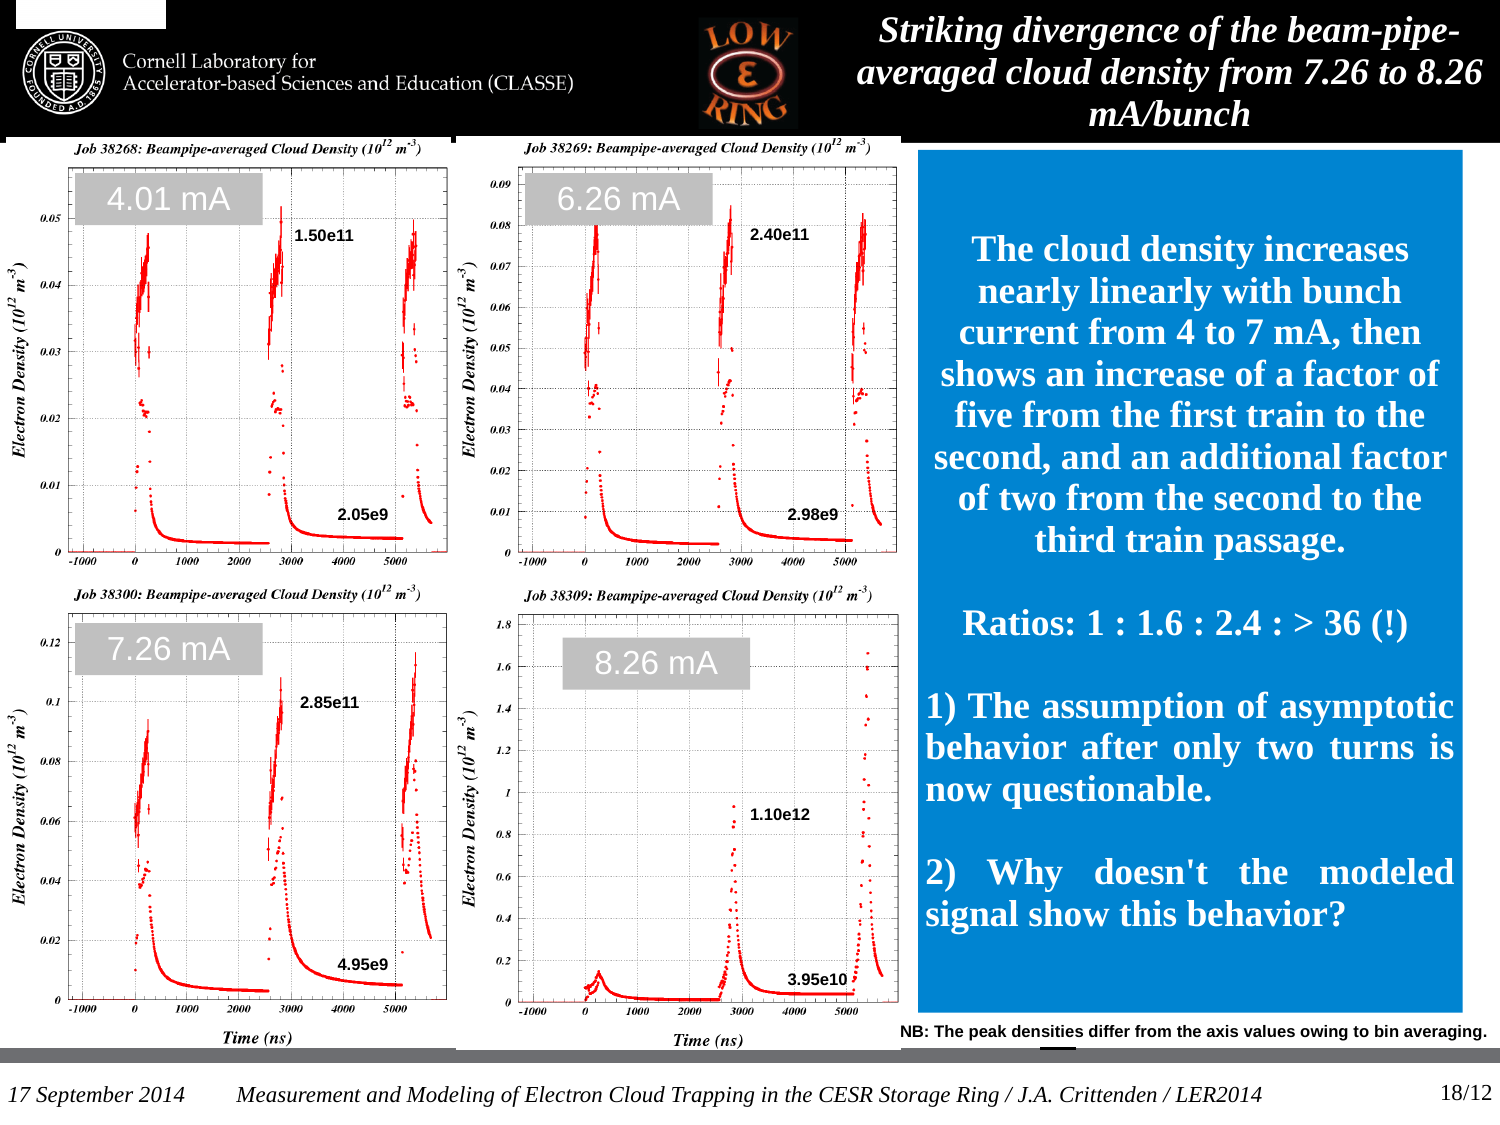

# Striking divergence of the beam-pipe-averaged cloud density from 7.26 to 8.26 mA/bunch
The cloud density increases nearly linearly with bunch current from 4 to 7 mA, then shows an increase of a factor of five from the first train to the second, and an additional factor of two from the second to the third train passage.
Ratios: 1 : 1.6 : 2.4 : > 36 (!)
1) The assumption of asymptotic behavior after only two turns is now questionable.
2) Why doesn't the modeled signal show this behavior?
4.01 mA
6.26 mA
1.50e11
2.40e11
2.05e9
2.98e9
7.26 mA
8.26 mA
2.85e11
1.10e12
4.95e9
3.95e10
NB: The peak densities differ from the axis values owing to bin averaging.